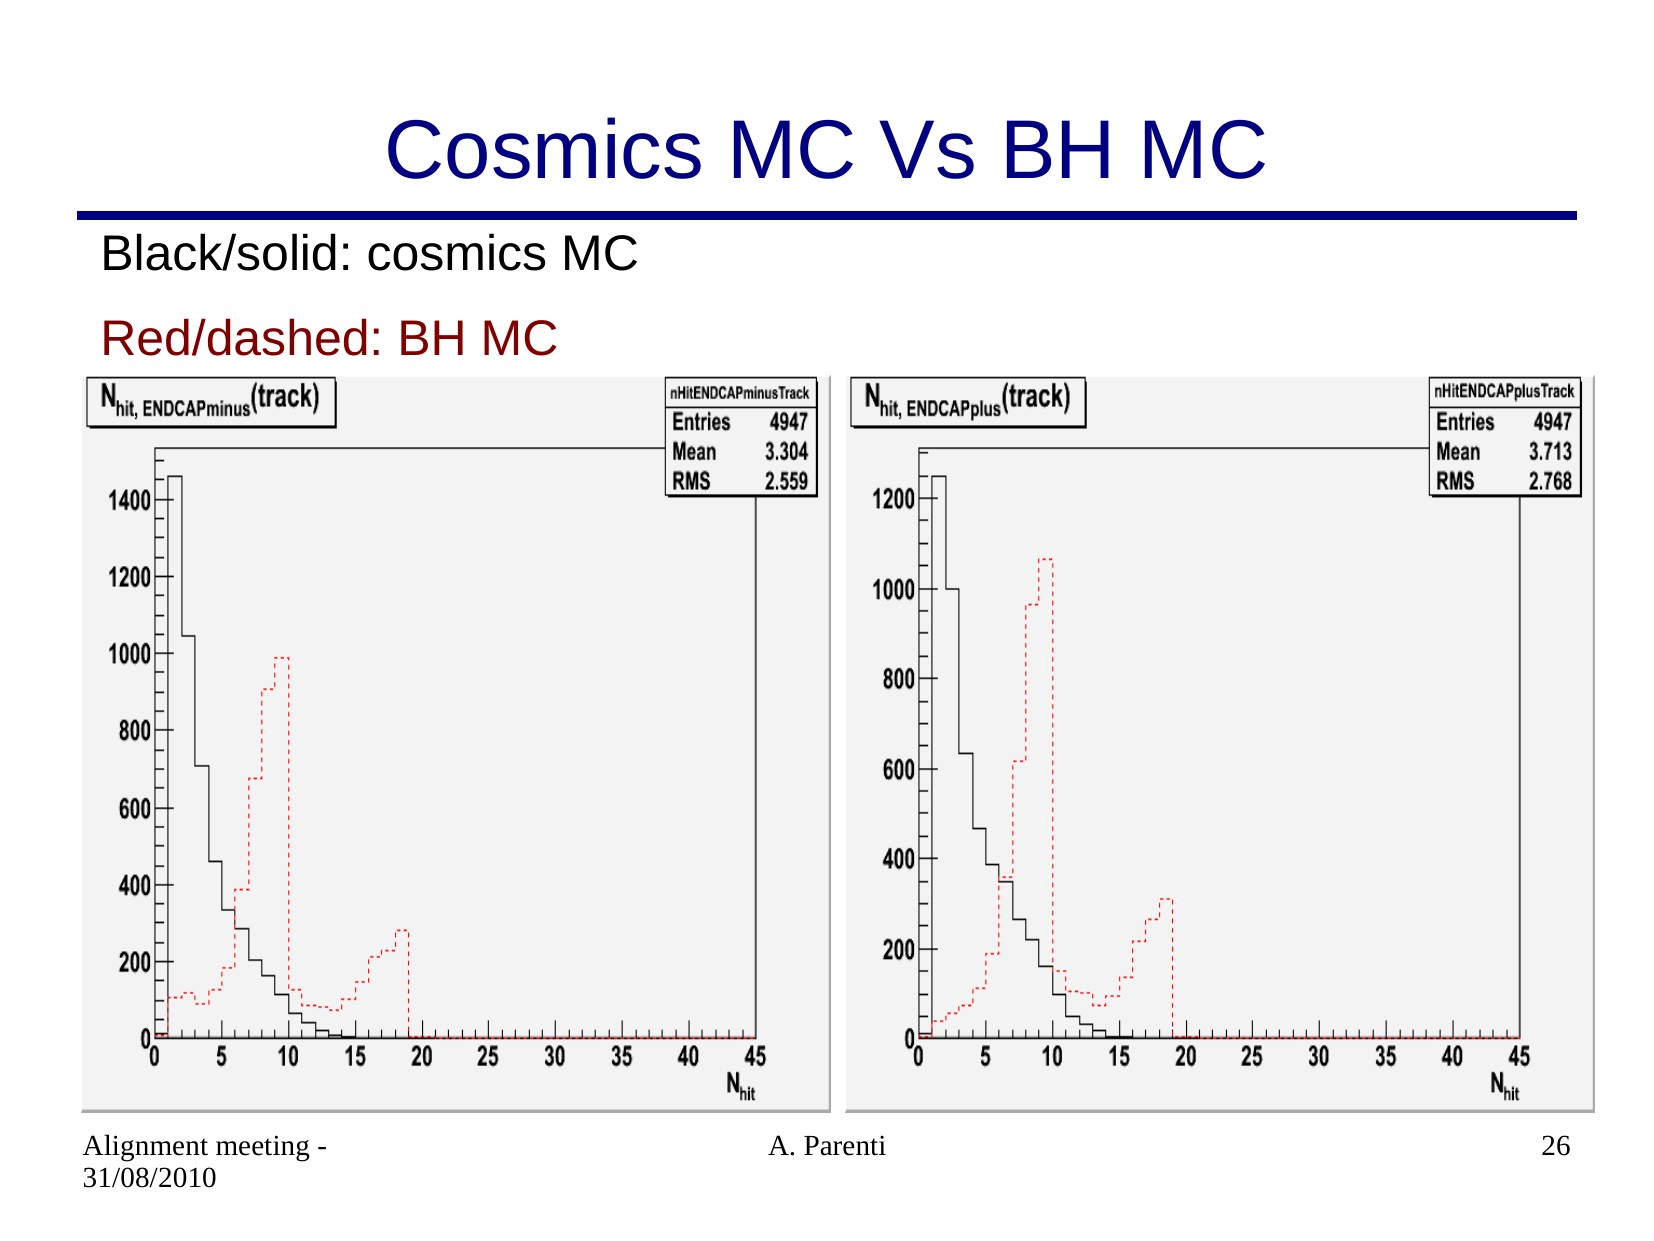

# Cosmics MC Vs BH MC
Black/solid: cosmics MC
Red/dashed: BH MC
26